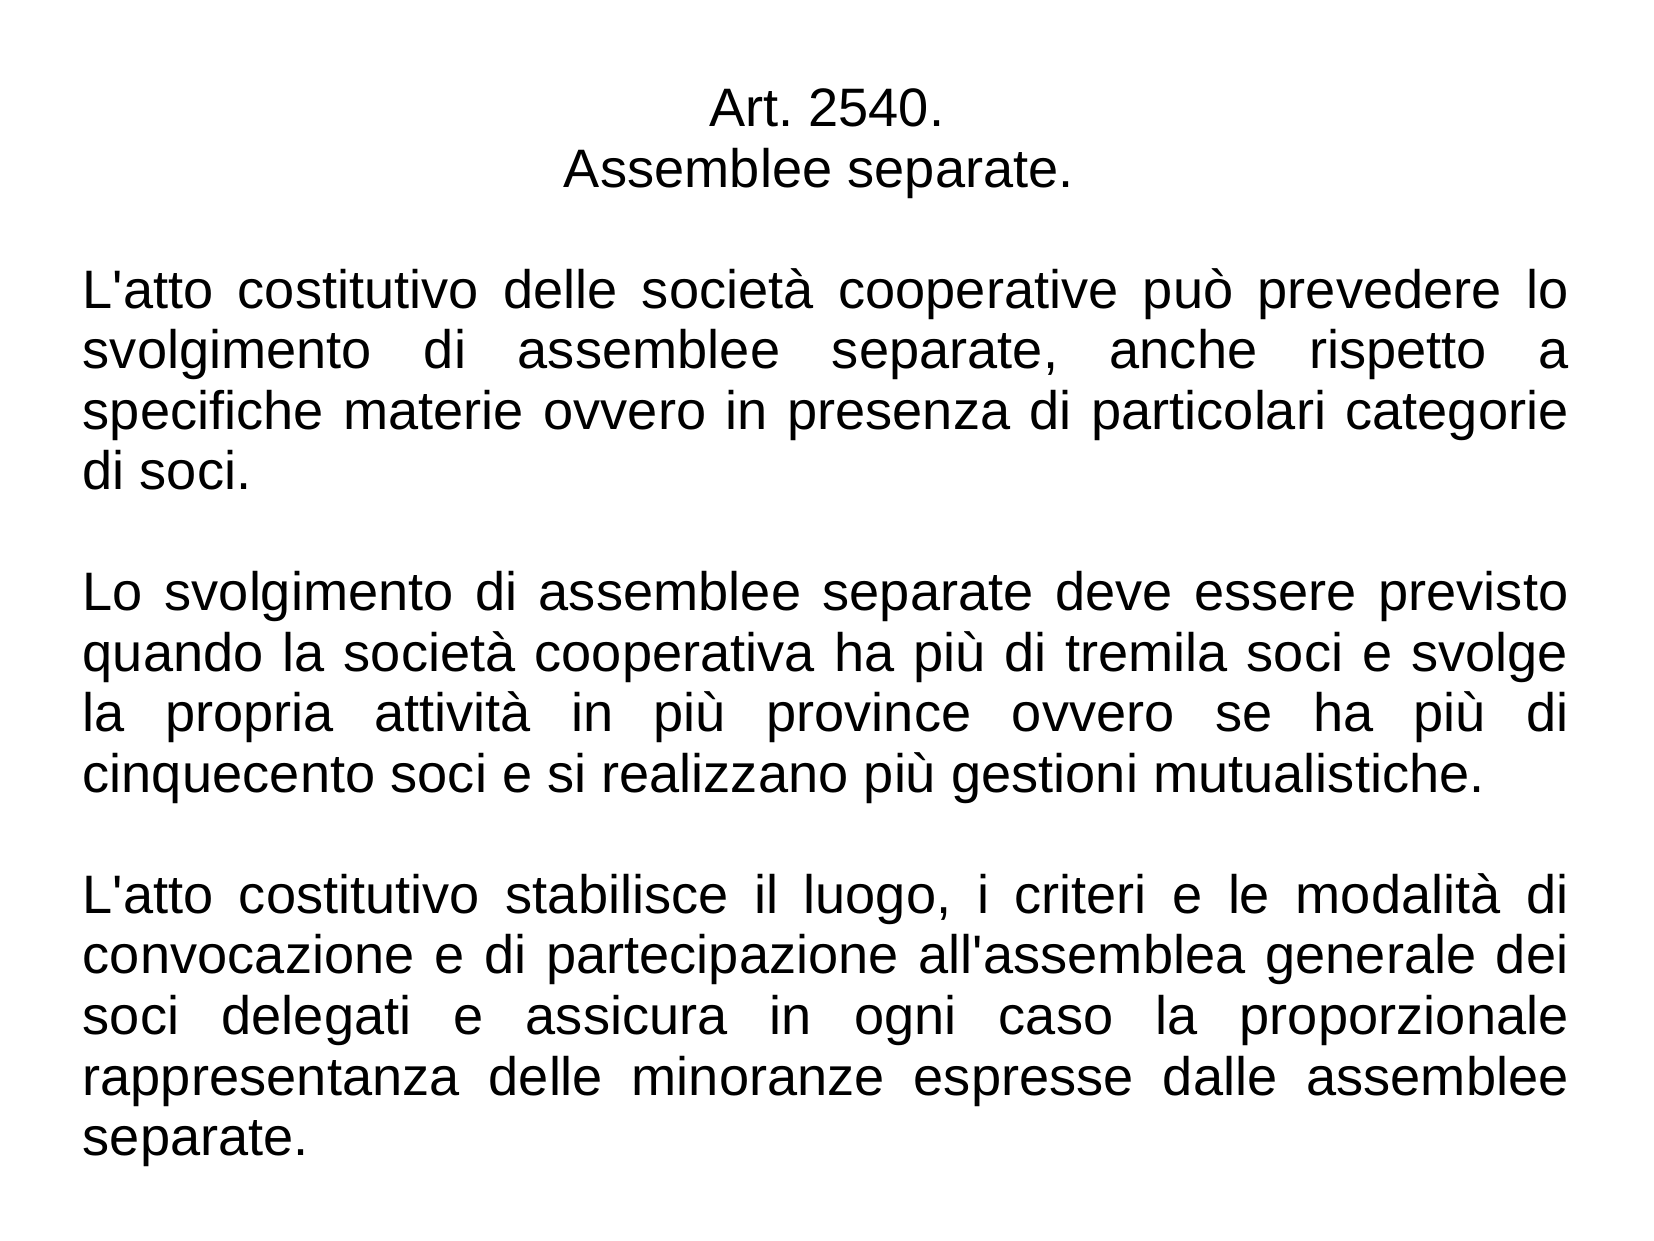

# Art. 2540.
Assemblee separate.
L'atto costitutivo delle società cooperative può prevedere lo svolgimento di assemblee separate, anche rispetto a specifiche materie ovvero in presenza di particolari categorie di soci.
Lo svolgimento di assemblee separate deve essere previsto quando la società cooperativa ha più di tremila soci e svolge la propria attività in più province ovvero se ha più di cinquecento soci e si realizzano più gestioni mutualistiche.
L'atto costitutivo stabilisce il luogo, i criteri e le modalità di convocazione e di partecipazione all'assemblea generale dei soci delegati e assicura in ogni caso la proporzionale rappresentanza delle minoranze espresse dalle assemblee separate.